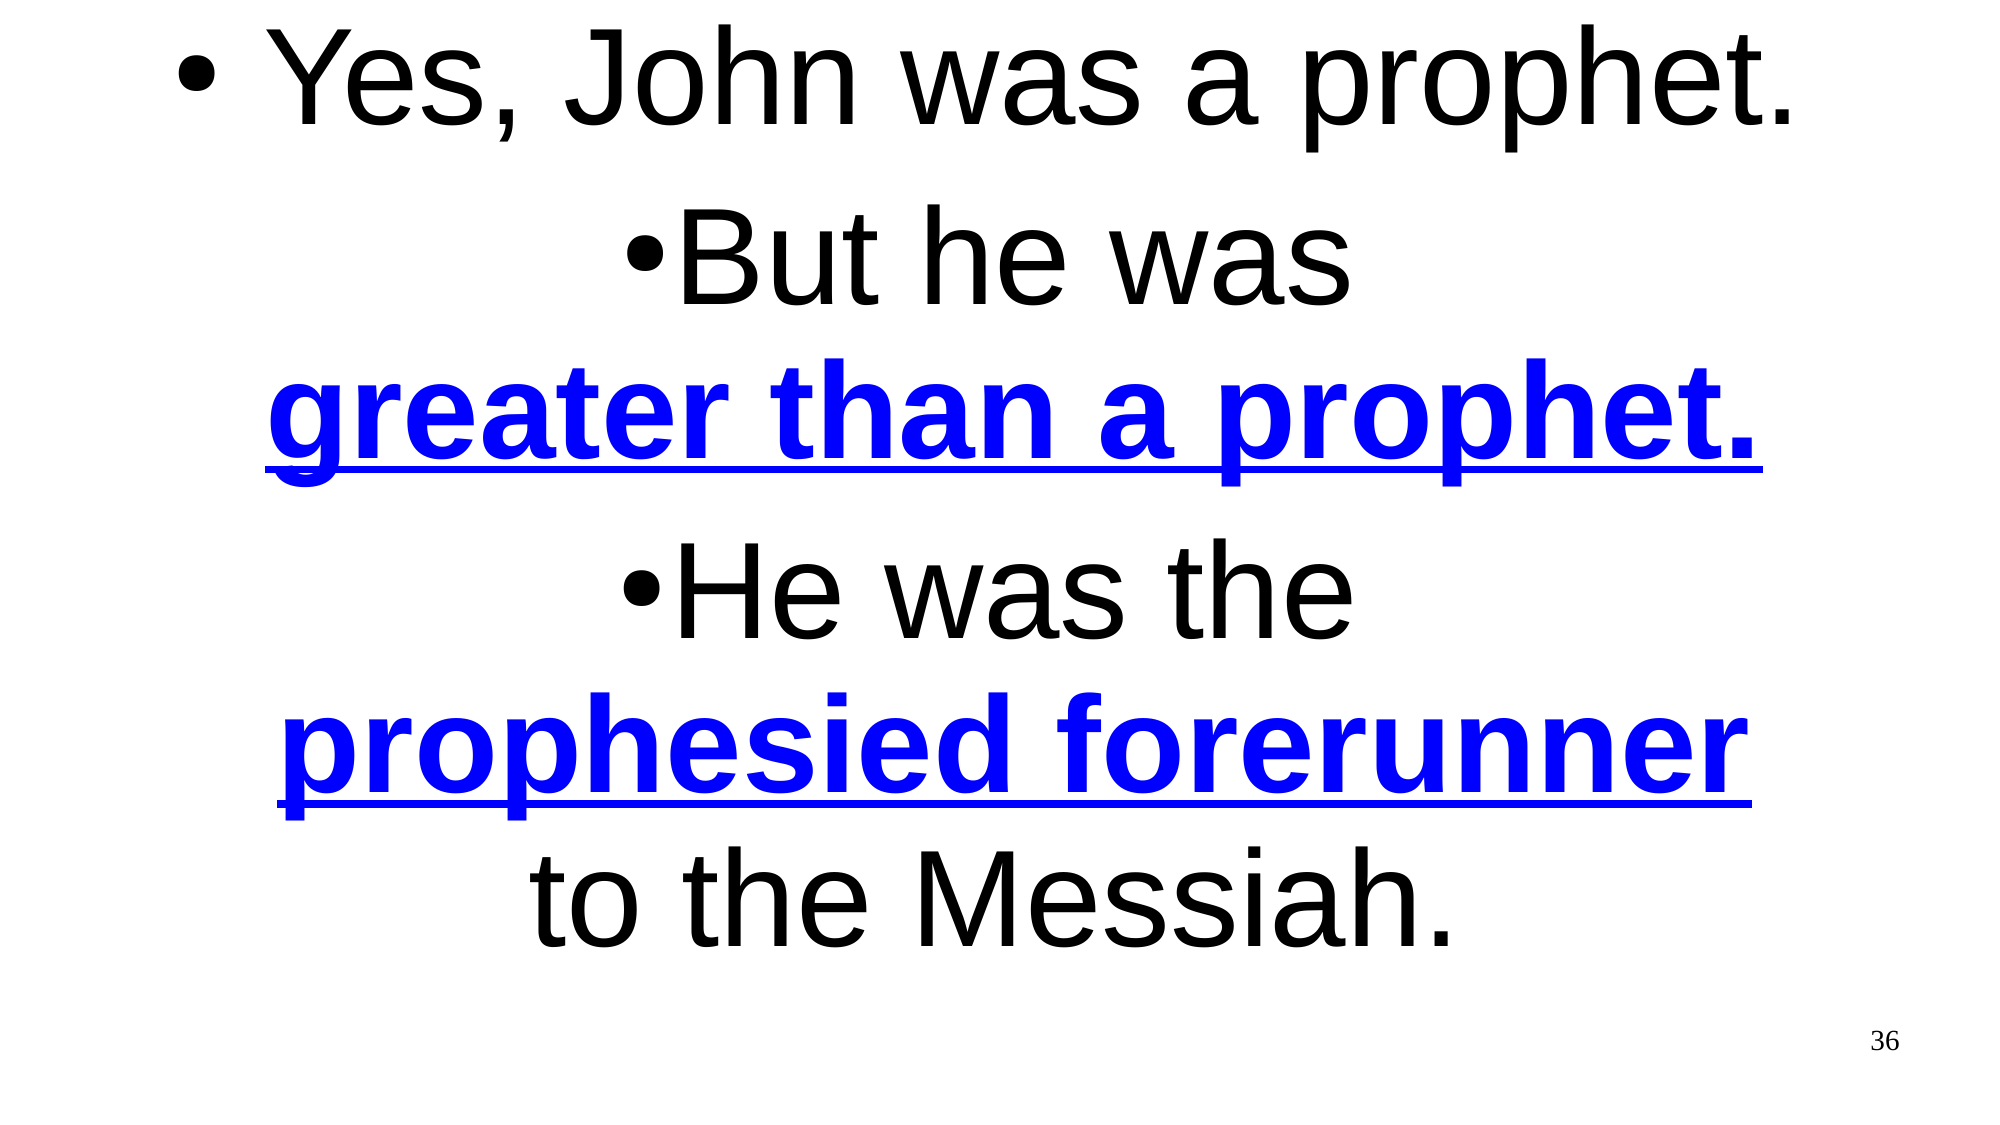

# Yes, John was a prophet.
But he was
greater than a prophet.
He was the
prophesied forerunner
to the Messiah.
36